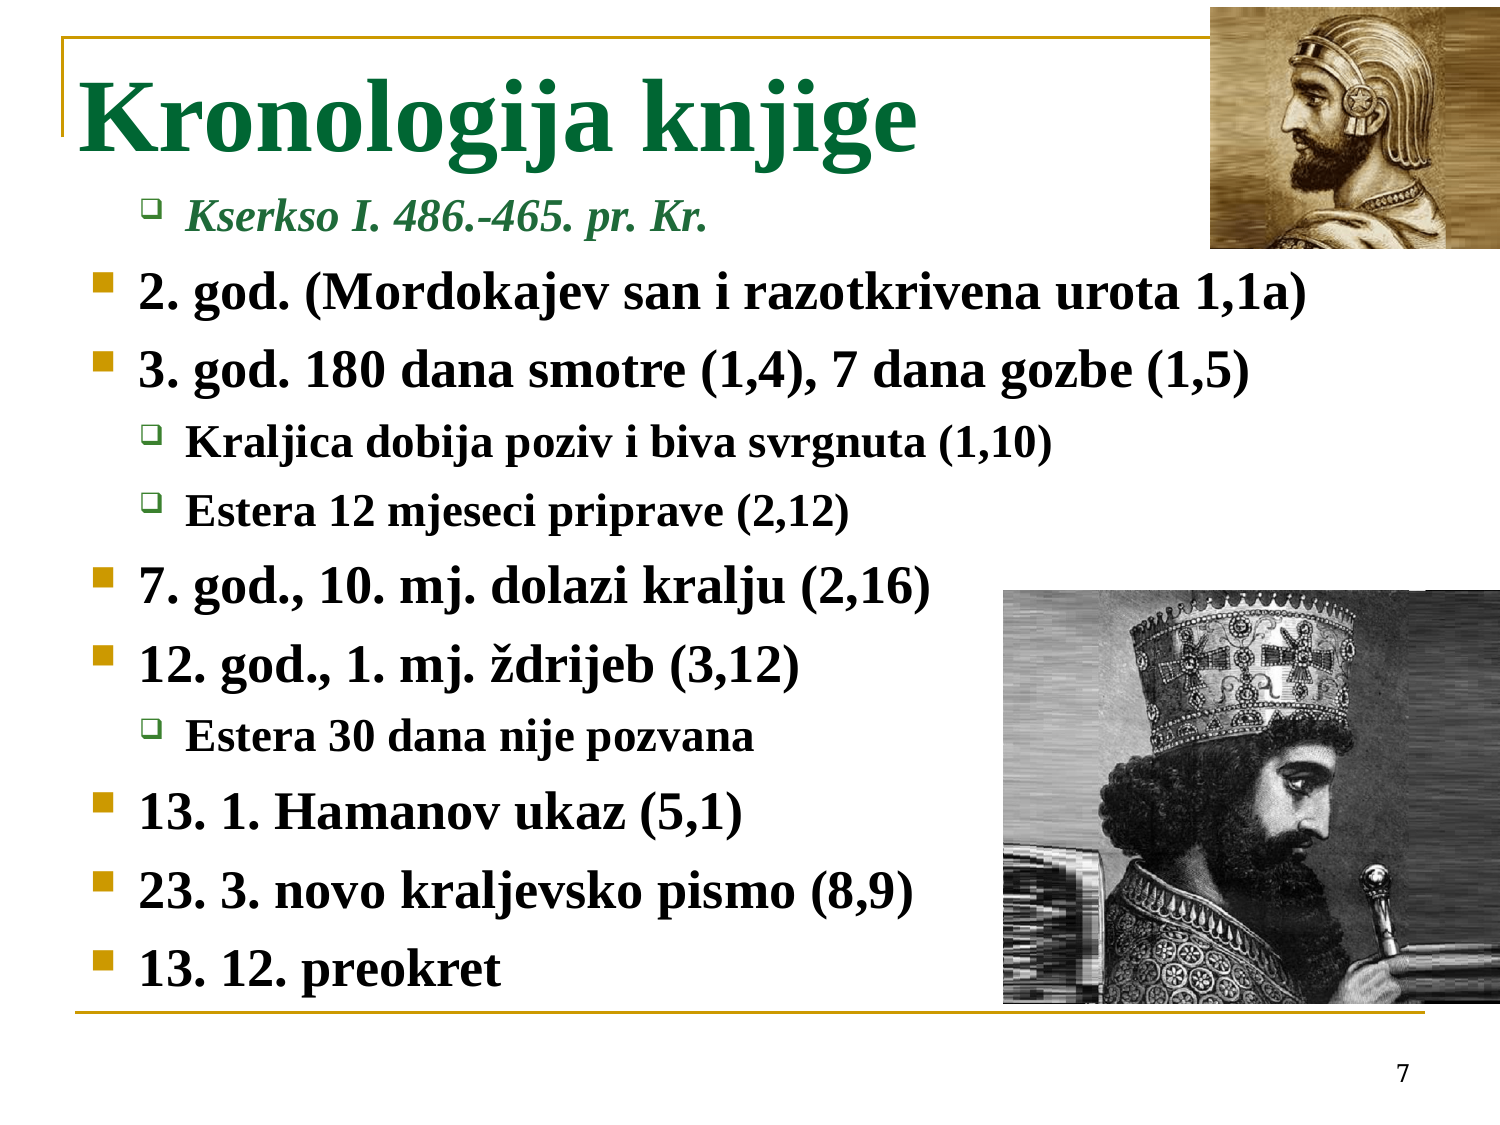

# Kronologija knjige
Kserkso I. 486.-465. pr. Kr.
2. god. (Mordokajev san i razotkrivena urota 1,1a)
3. god. 180 dana smotre (1,4), 7 dana gozbe (1,5)
Kraljica dobija poziv i biva svrgnuta (1,10)
Estera 12 mjeseci priprave (2,12)
7. god., 10. mj. dolazi kralju (2,16)
12. god., 1. mj. ždrijeb (3,12)
Estera 30 dana nije pozvana
13. 1. Hamanov ukaz (5,1)
23. 3. novo kraljevsko pismo (8,9)
13. 12. preokret